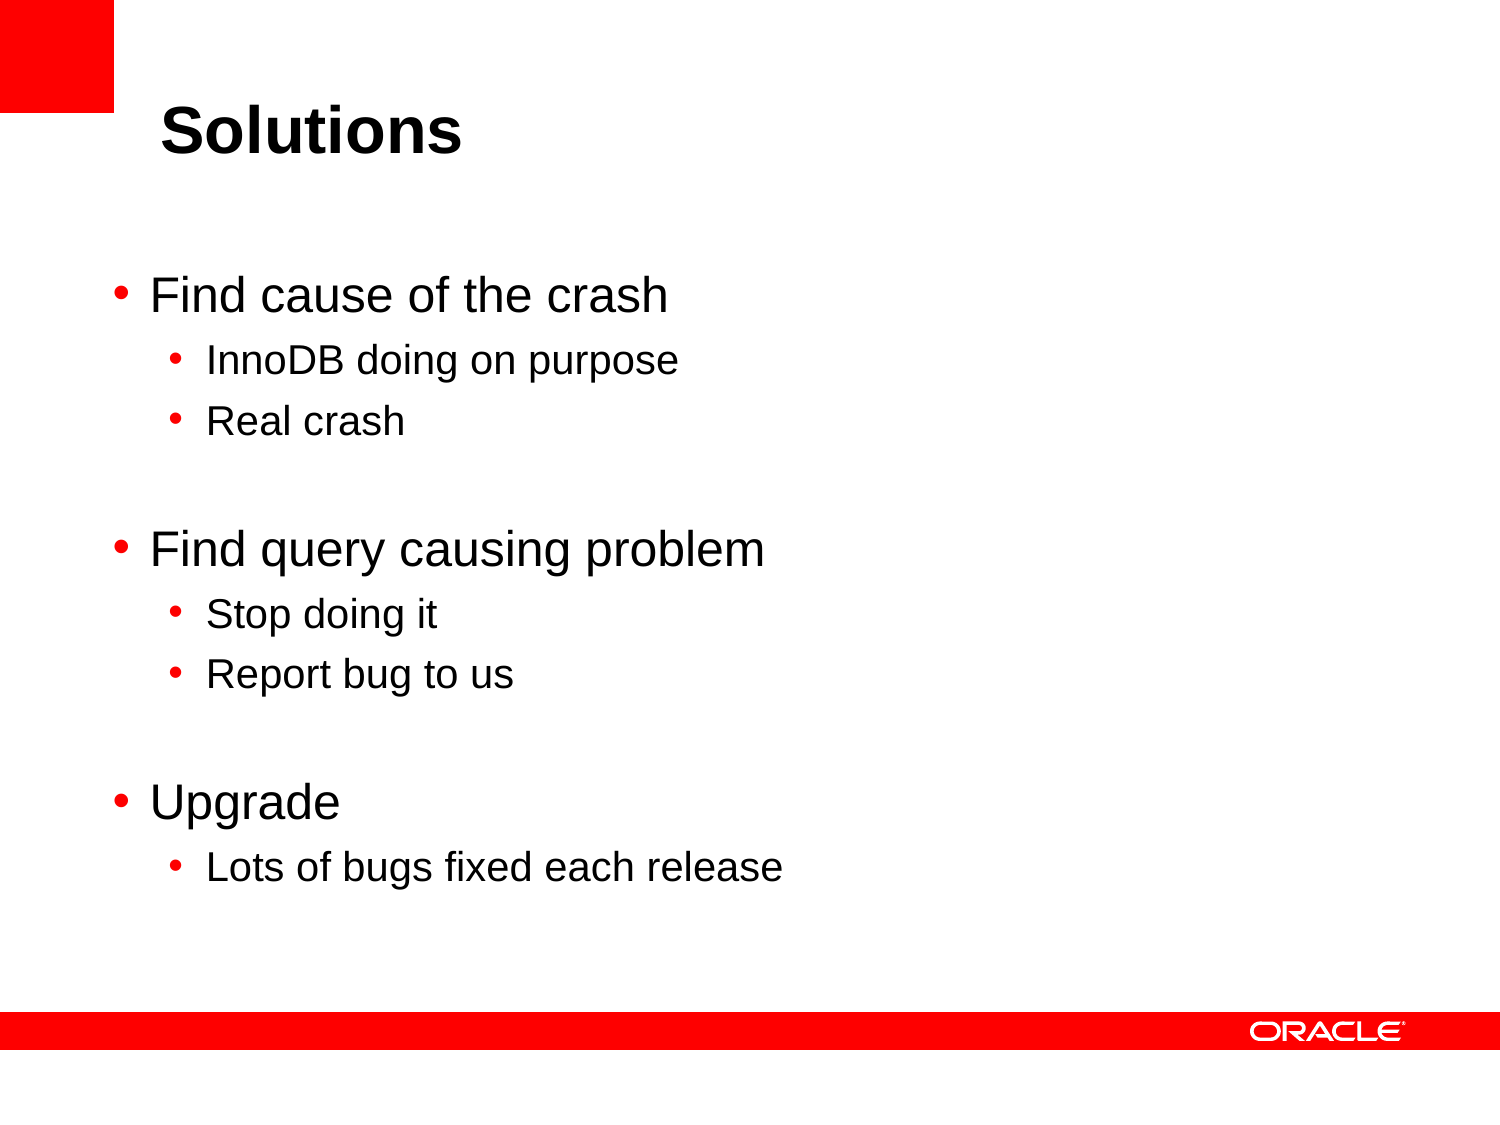

# Solutions
Find cause of the crash
InnoDB doing on purpose
Real crash
Find query causing problem
Stop doing it
Report bug to us
Upgrade
Lots of bugs fixed each release